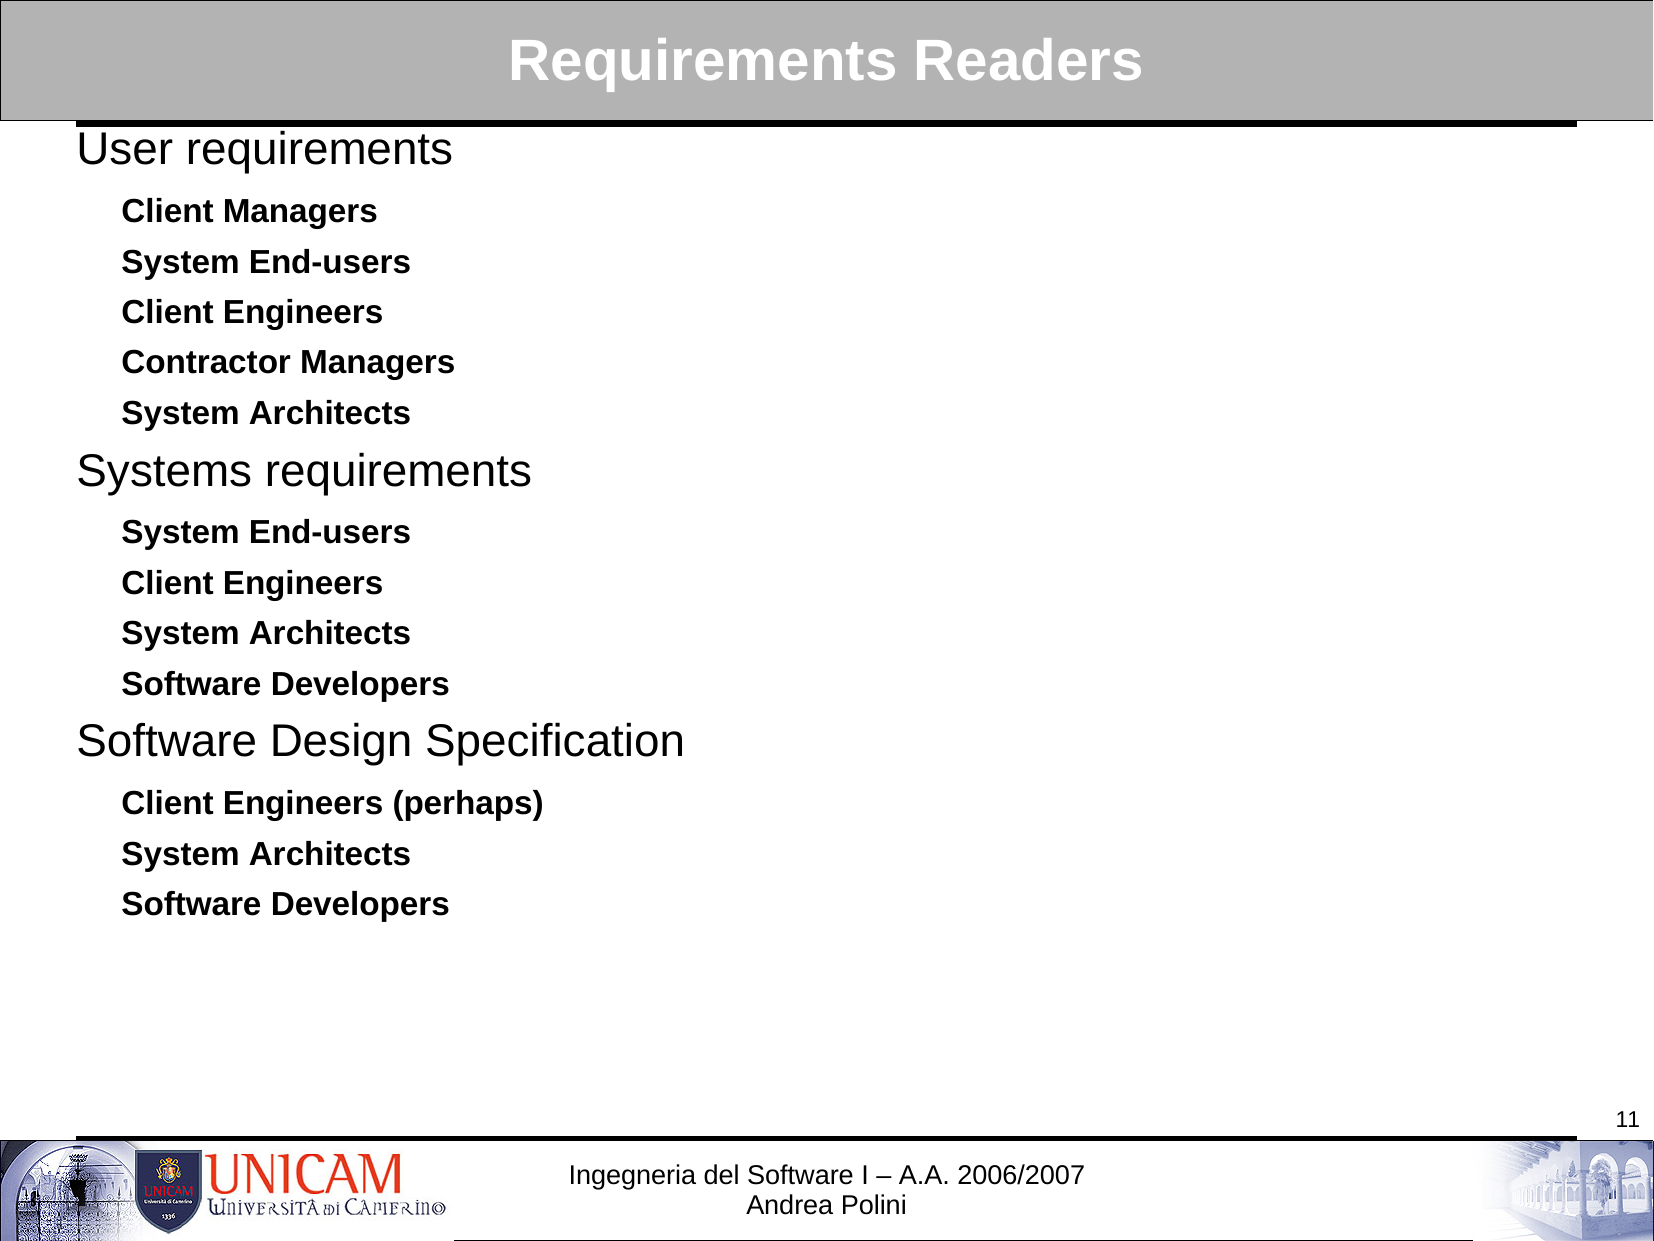

# Requirements Readers
User requirements
Client Managers
System End-users
Client Engineers
Contractor Managers
System Architects
Systems requirements
System End-users
Client Engineers
System Architects
Software Developers
Software Design Specification
Client Engineers (perhaps)
System Architects
Software Developers
11